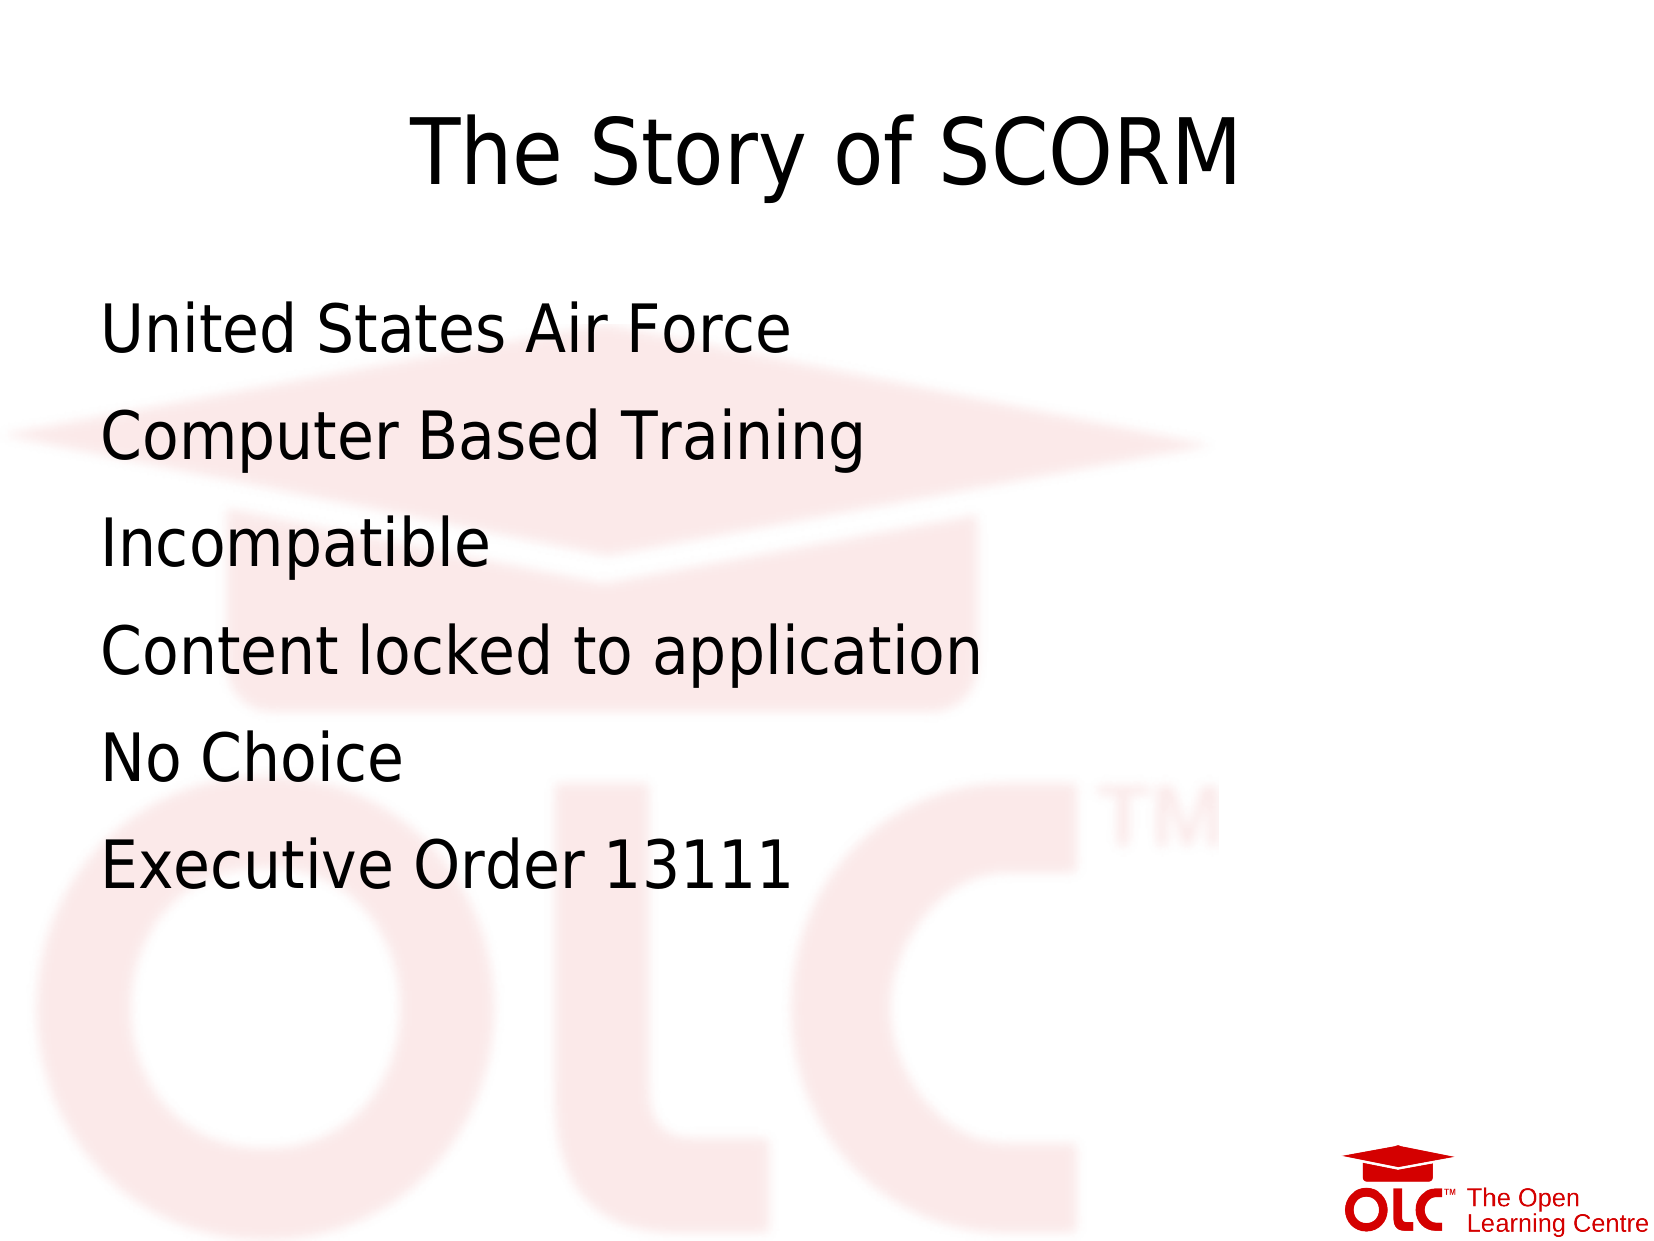

# The Story of SCORM
United States Air Force
Computer Based Training
Incompatible
Content locked to application
No Choice
Executive Order 13111